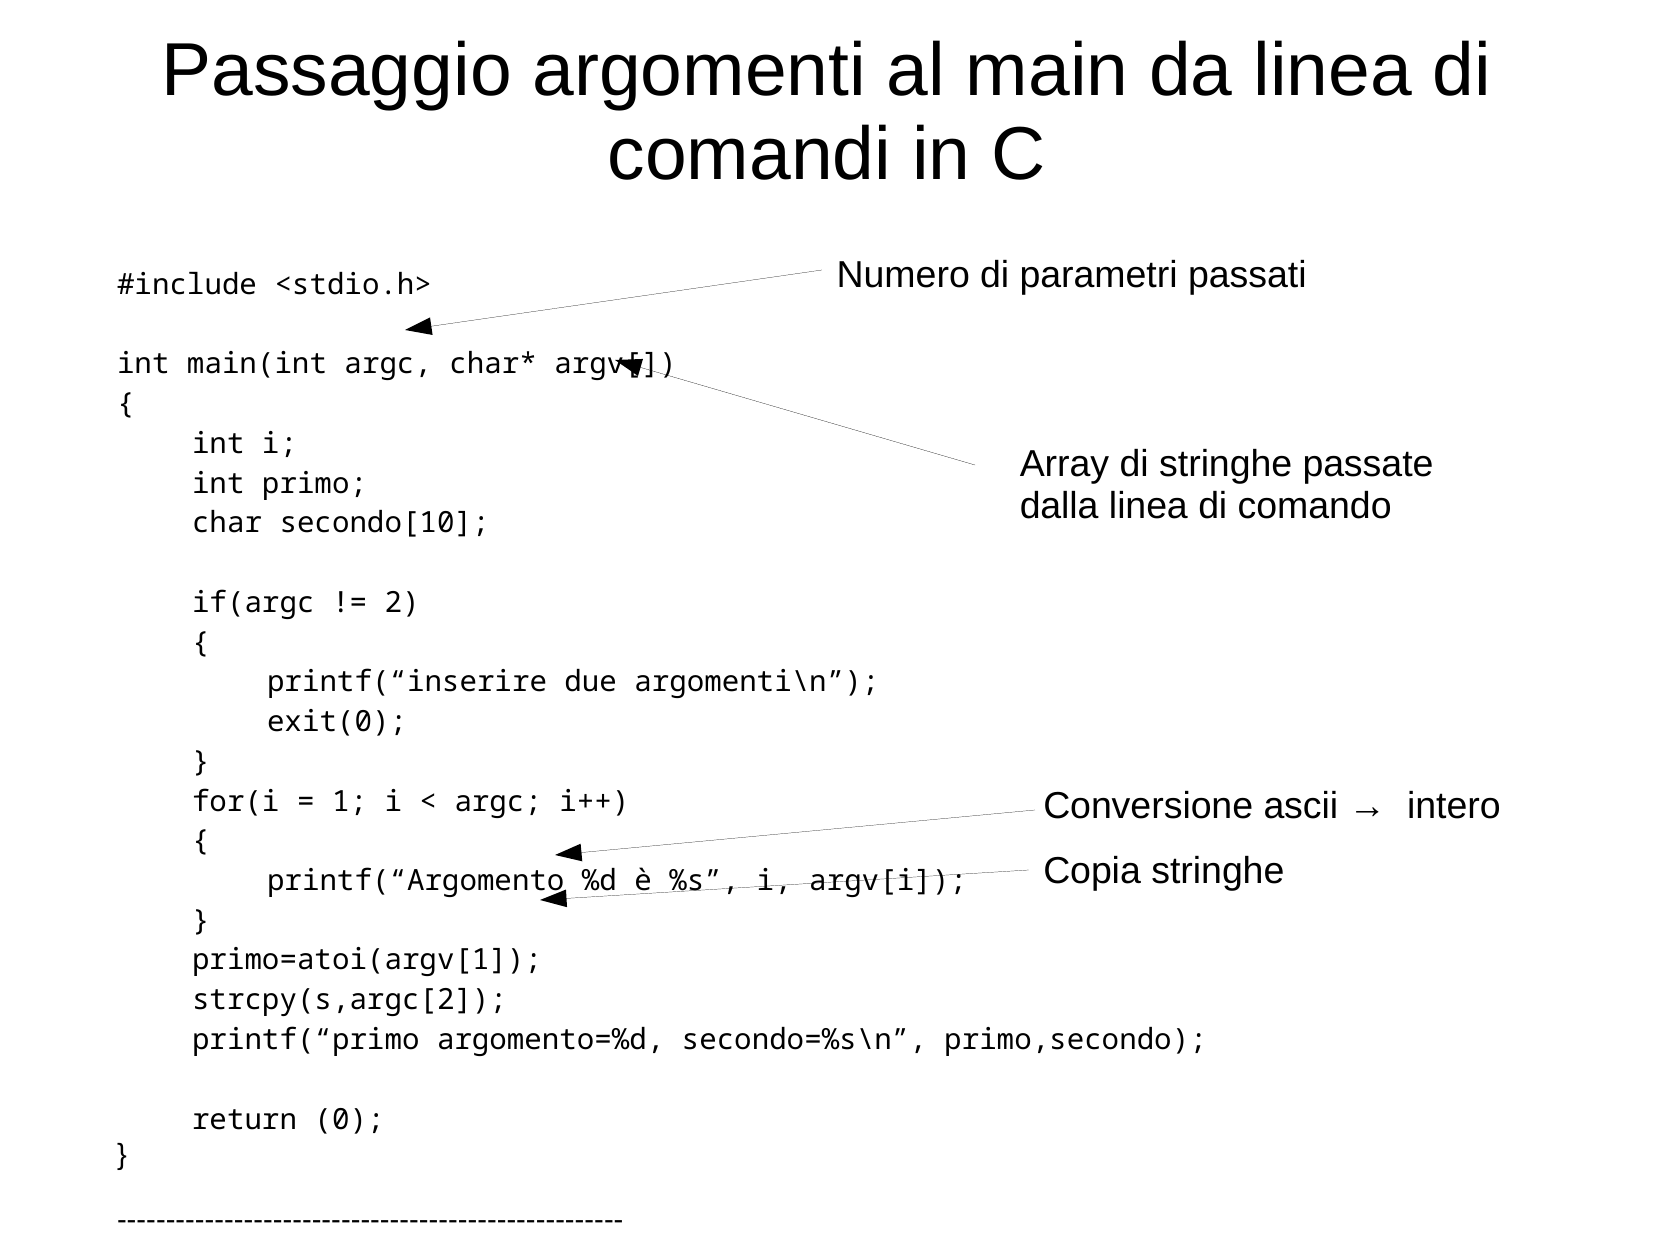

# Passaggio argomenti al main da linea di comandi in C
Numero di parametri passati
#include <stdio.h>
int main(int argc, char* argv[])
{
	int i;
	int primo;
	char secondo[10];
	if(argc != 2)
	{
		printf(“inserire due argomenti\n”);
		exit(0);
	}
	for(i = 1; i < argc; i++)
	{
		printf(“Argomento %d è %s”, i, argv[i]);
	}
	primo=atoi(argv[1]);
	strcpy(s,argc[2]);
	printf(“primo argomento=%d, secondo=%s\n”, primo,secondo);
	return (0);
}
----------------------------------------------------
gcc argomenti.c
./a.out
Array di stringhe passate dalla linea di comando
Conversione ascii → intero
Copia stringhe